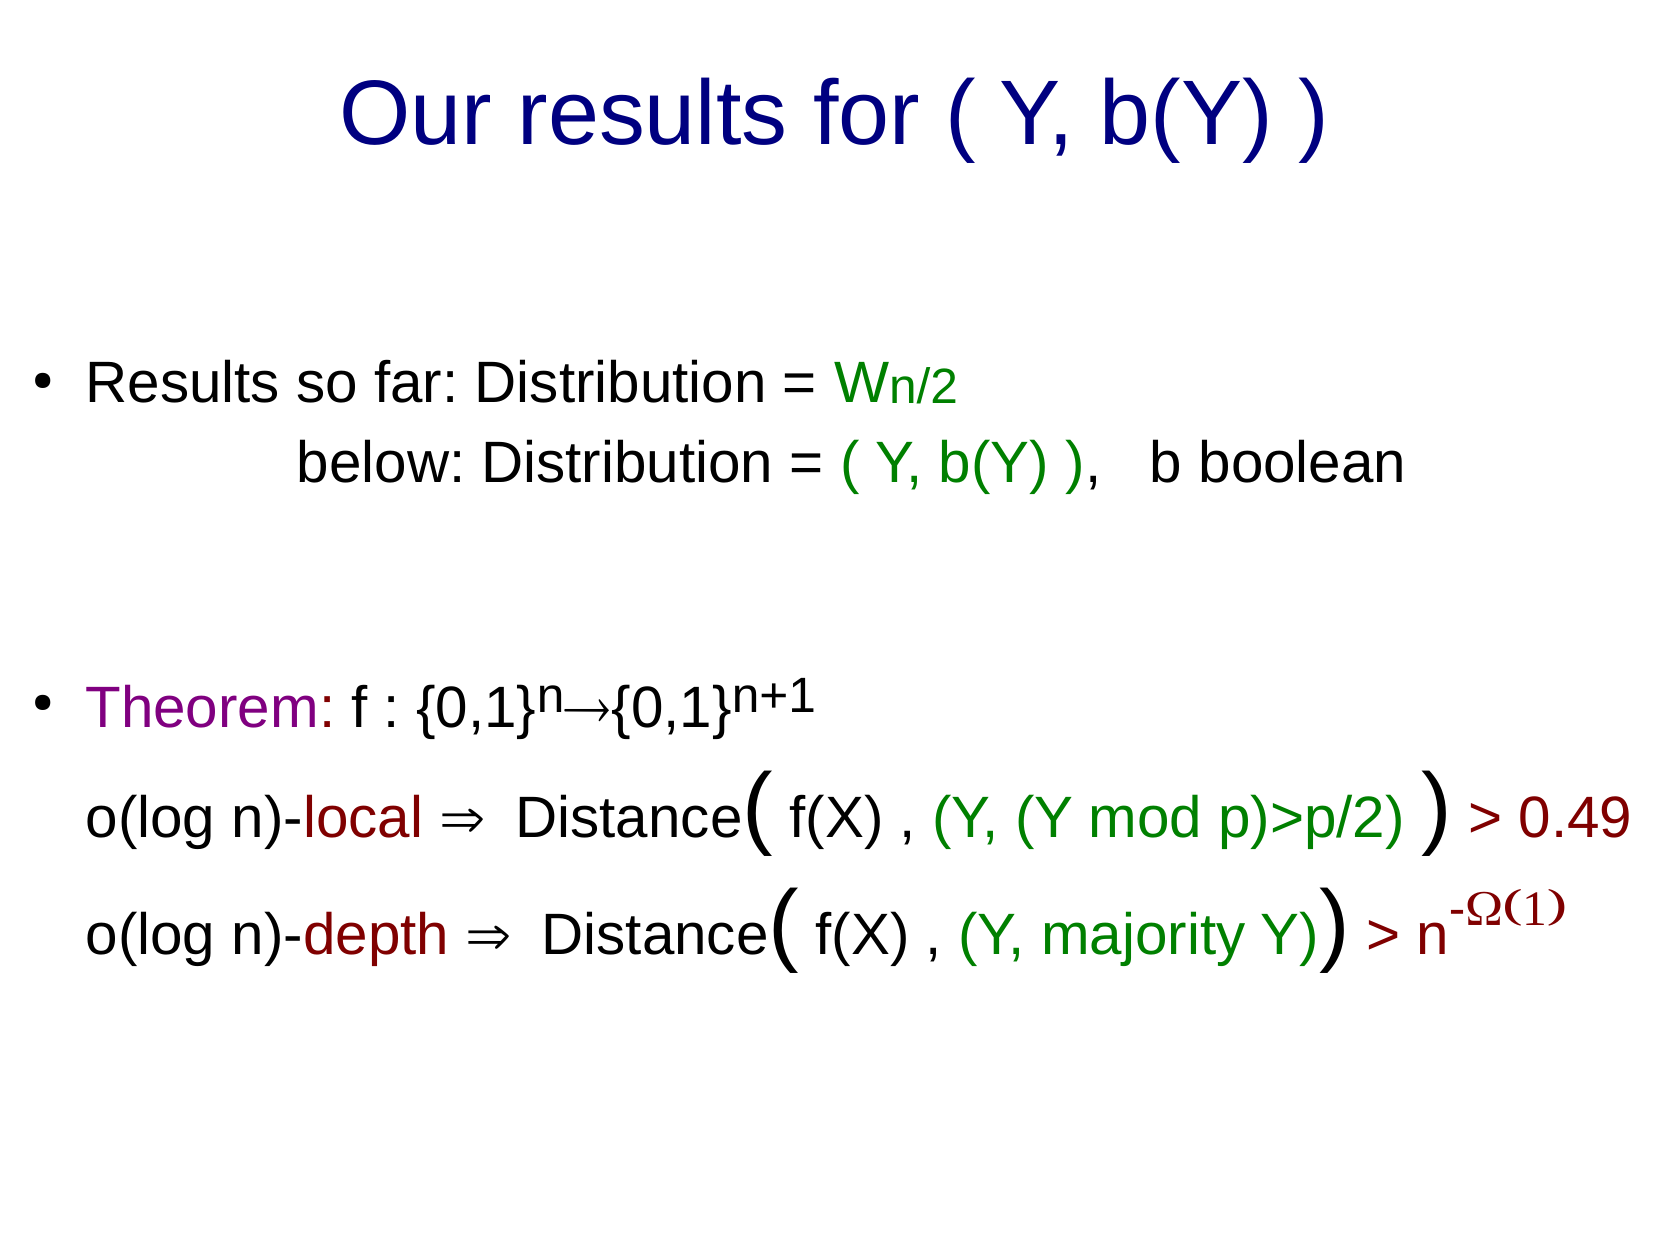

Our results for ( Y, b(Y) )
# Results so far: Distribution = Wn/2
 below: Distribution = ( Y, b(Y) ), b boolean
Theorem: f : {0,1}n{0,1}n+1
o(log n)-local  Distance( f(X) , (Y, (Y mod p)>p/2) ) > 0.49
o(log n)-depth  Distance( f(X) , (Y, majority Y)) > n-(1)